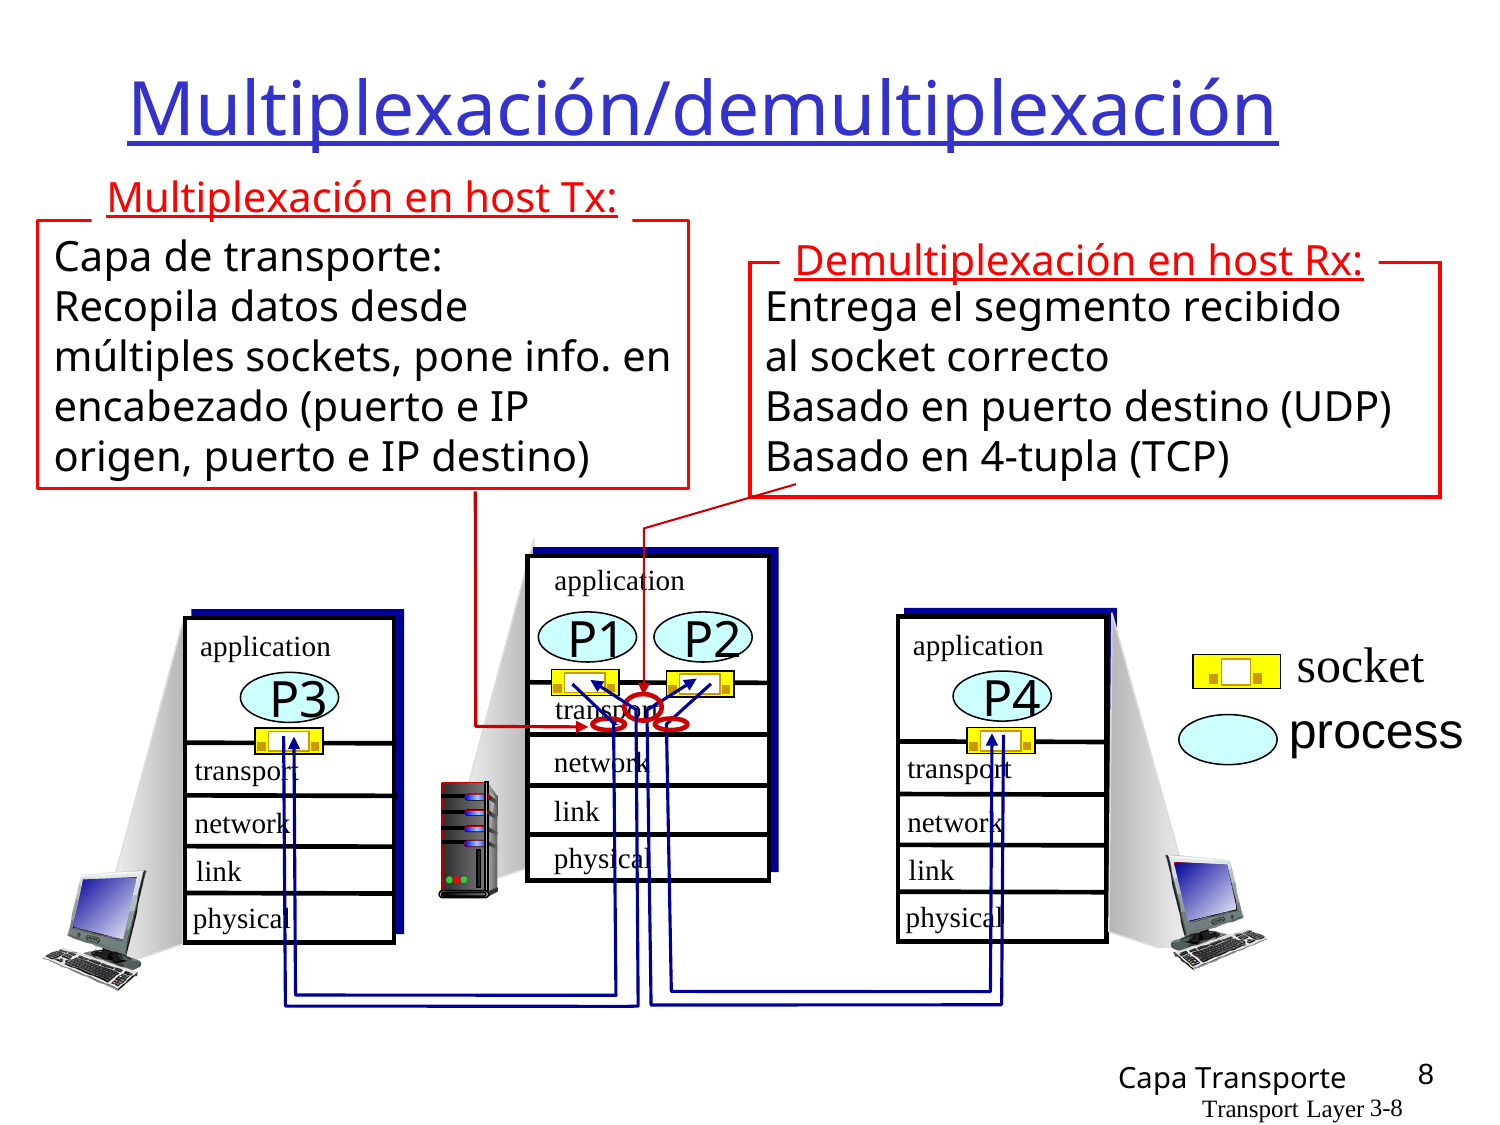

# Multiplexación/demultiplexación
Multiplexación en host Tx:
Capa de transporte:
Recopila datos desde
múltiples sockets, pone info. en
encabezado (puerto e IP
origen‏, puerto e IP destino)
Demultiplexación en host Rx:
Entrega el segmento recibido
al socket correcto
Basado en puerto destino (UDP)
Basado en 4-tupla (TCP)
application
P1
P2
application
application
socket
P4
P3
transport
process
network
transport
transport
link
network
network
physical
link
link
physical
physical
8
Transport Layer